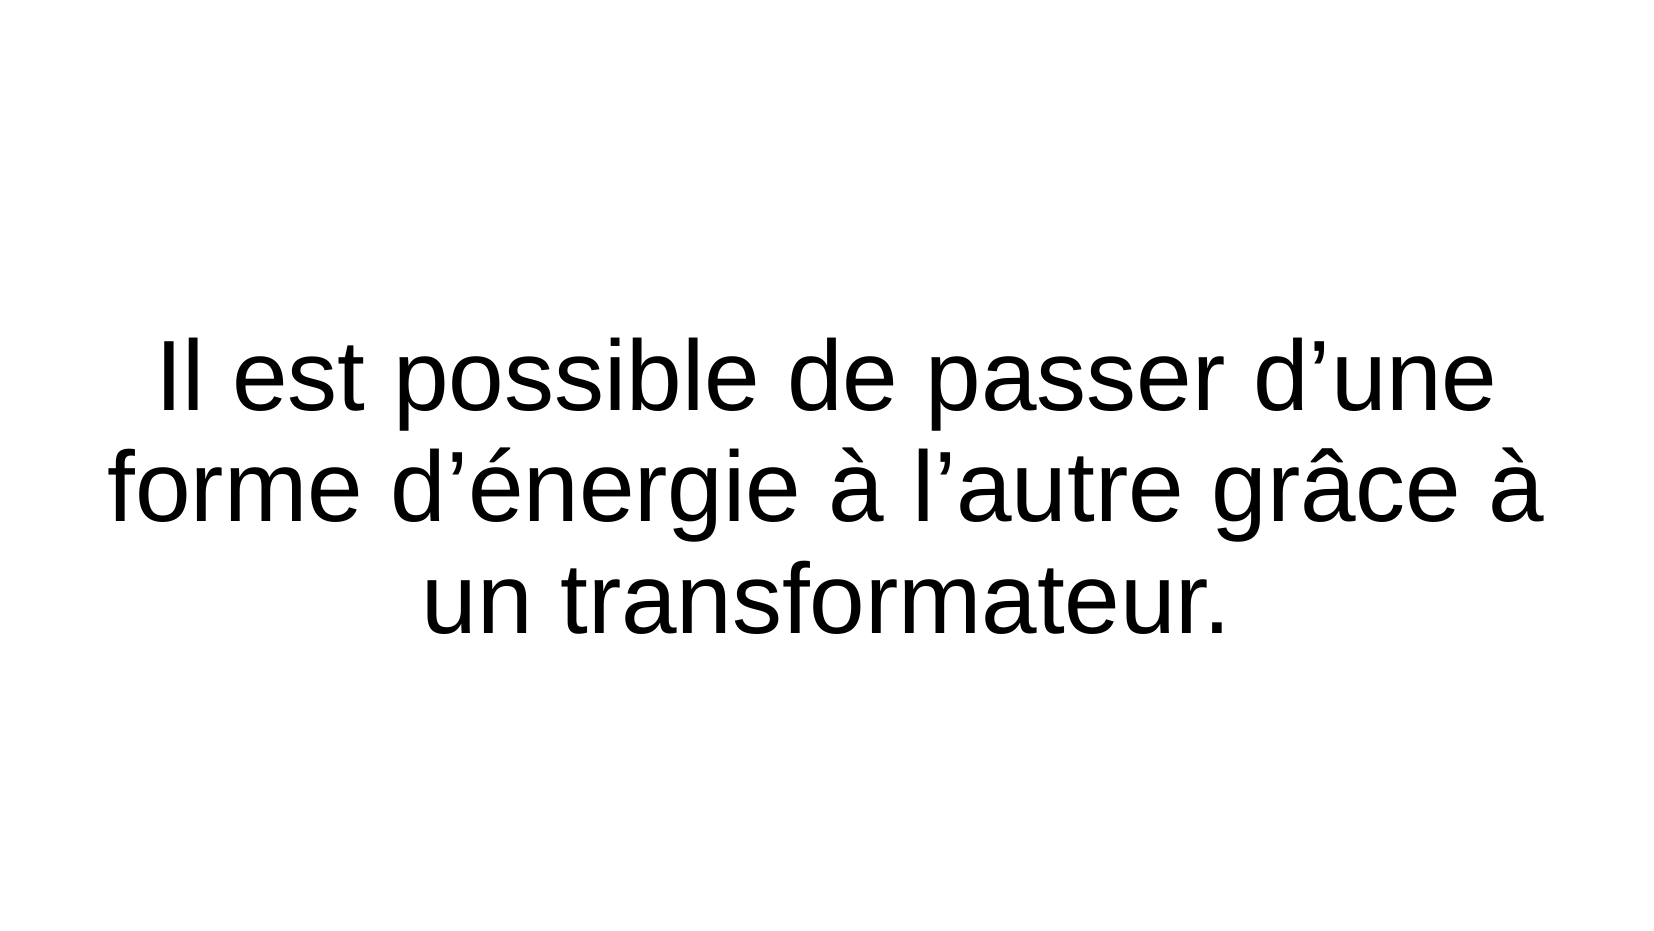

# Il est possible de passer d’une forme d’énergie à l’autre grâce à un transformateur.